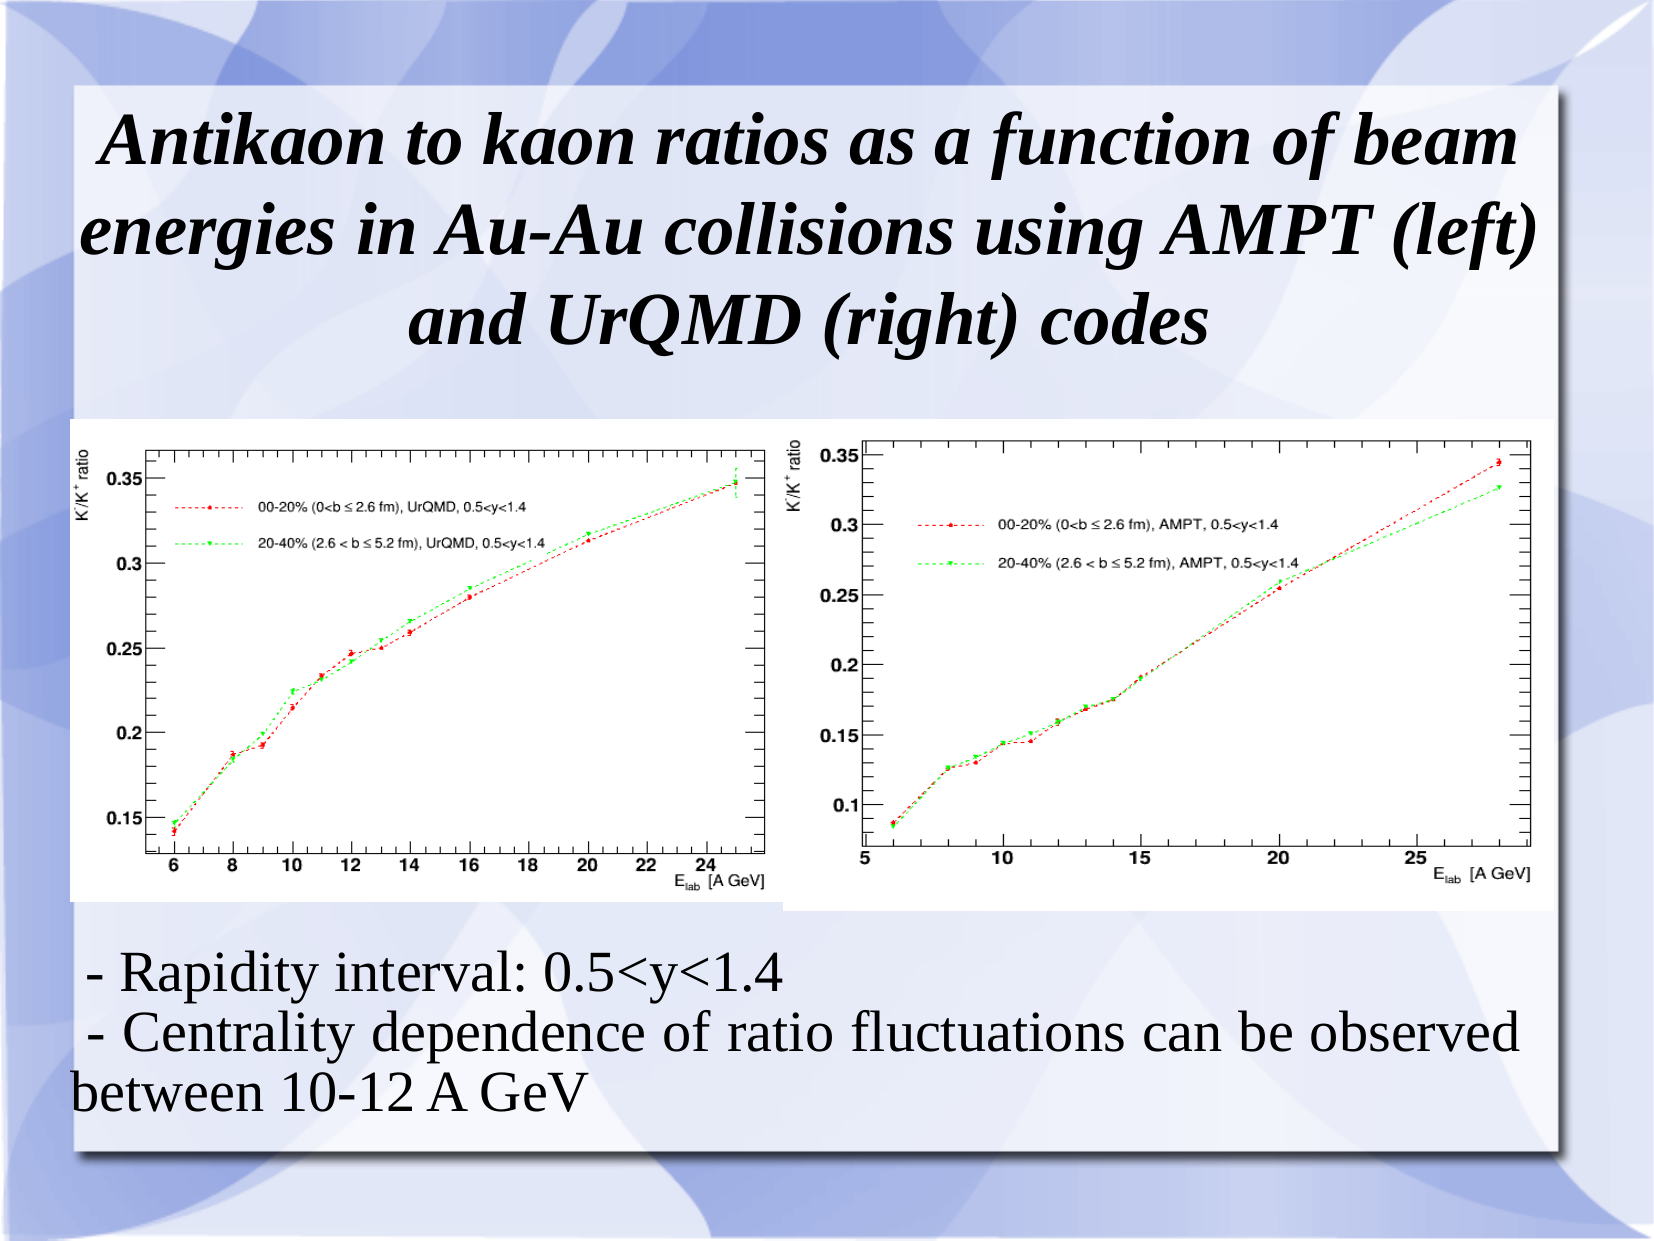

# Antikaon to kaon ratios as a function of beam energies in Au-Au collisions using AMPT (left) and UrQMD (right) codes
 - Rapidity interval: 0.5<y<1.4
 - Centrality dependence of ratio fluctuations can be observed between 10-12 A GeV